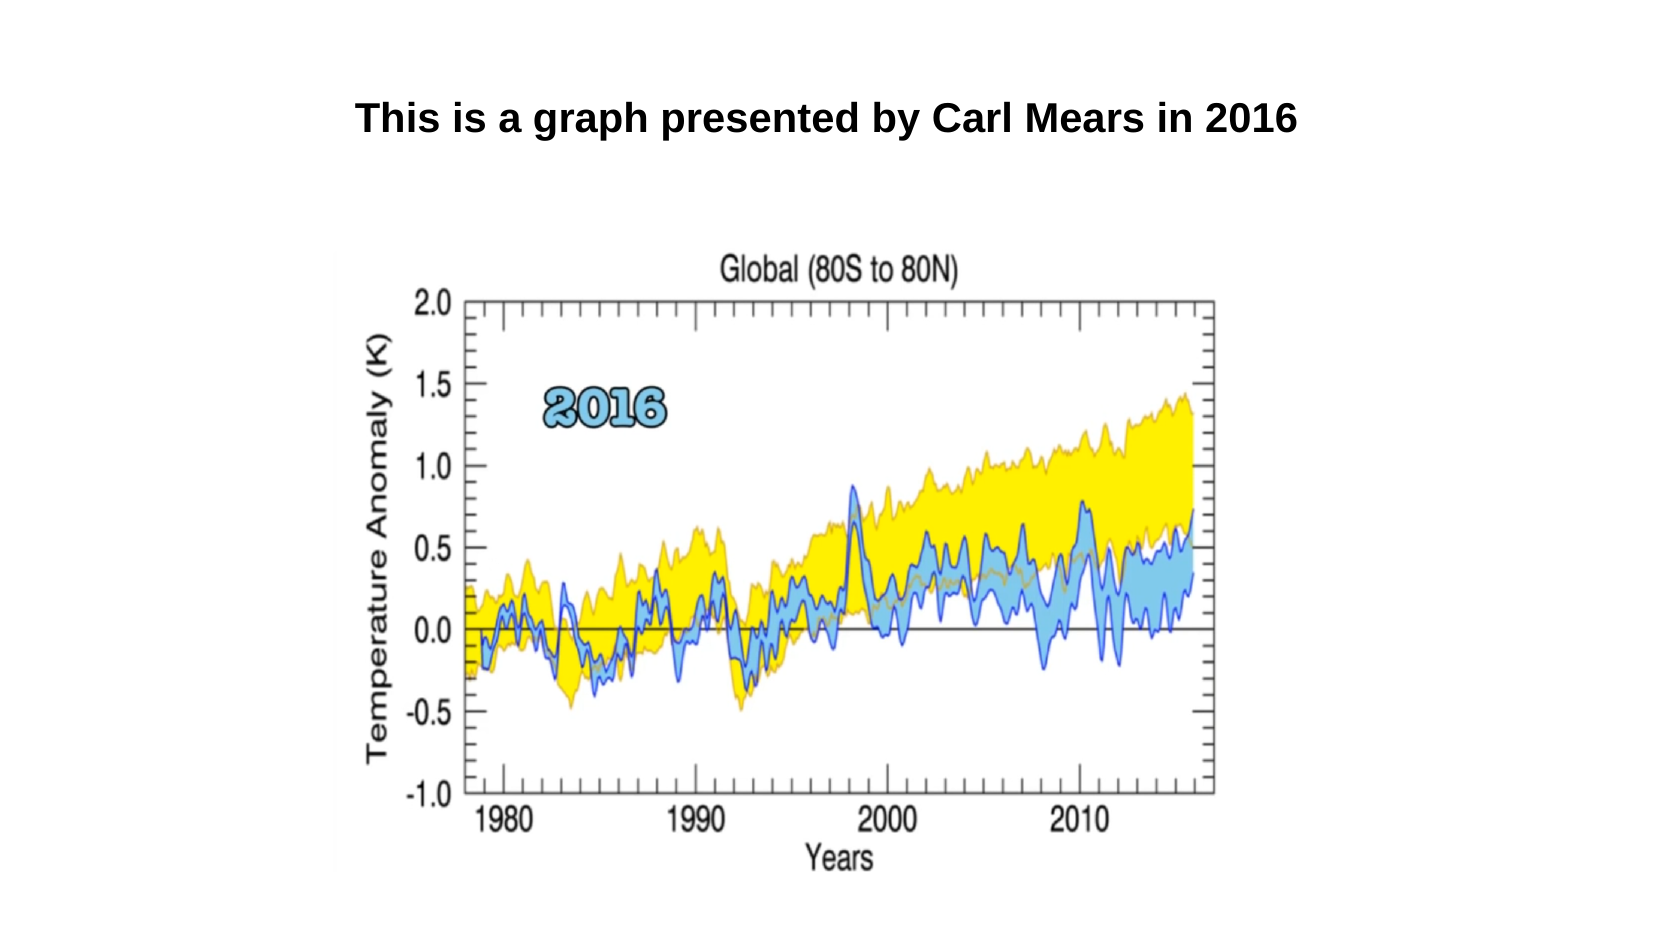

This is a graph presented by Carl Mears in 2016